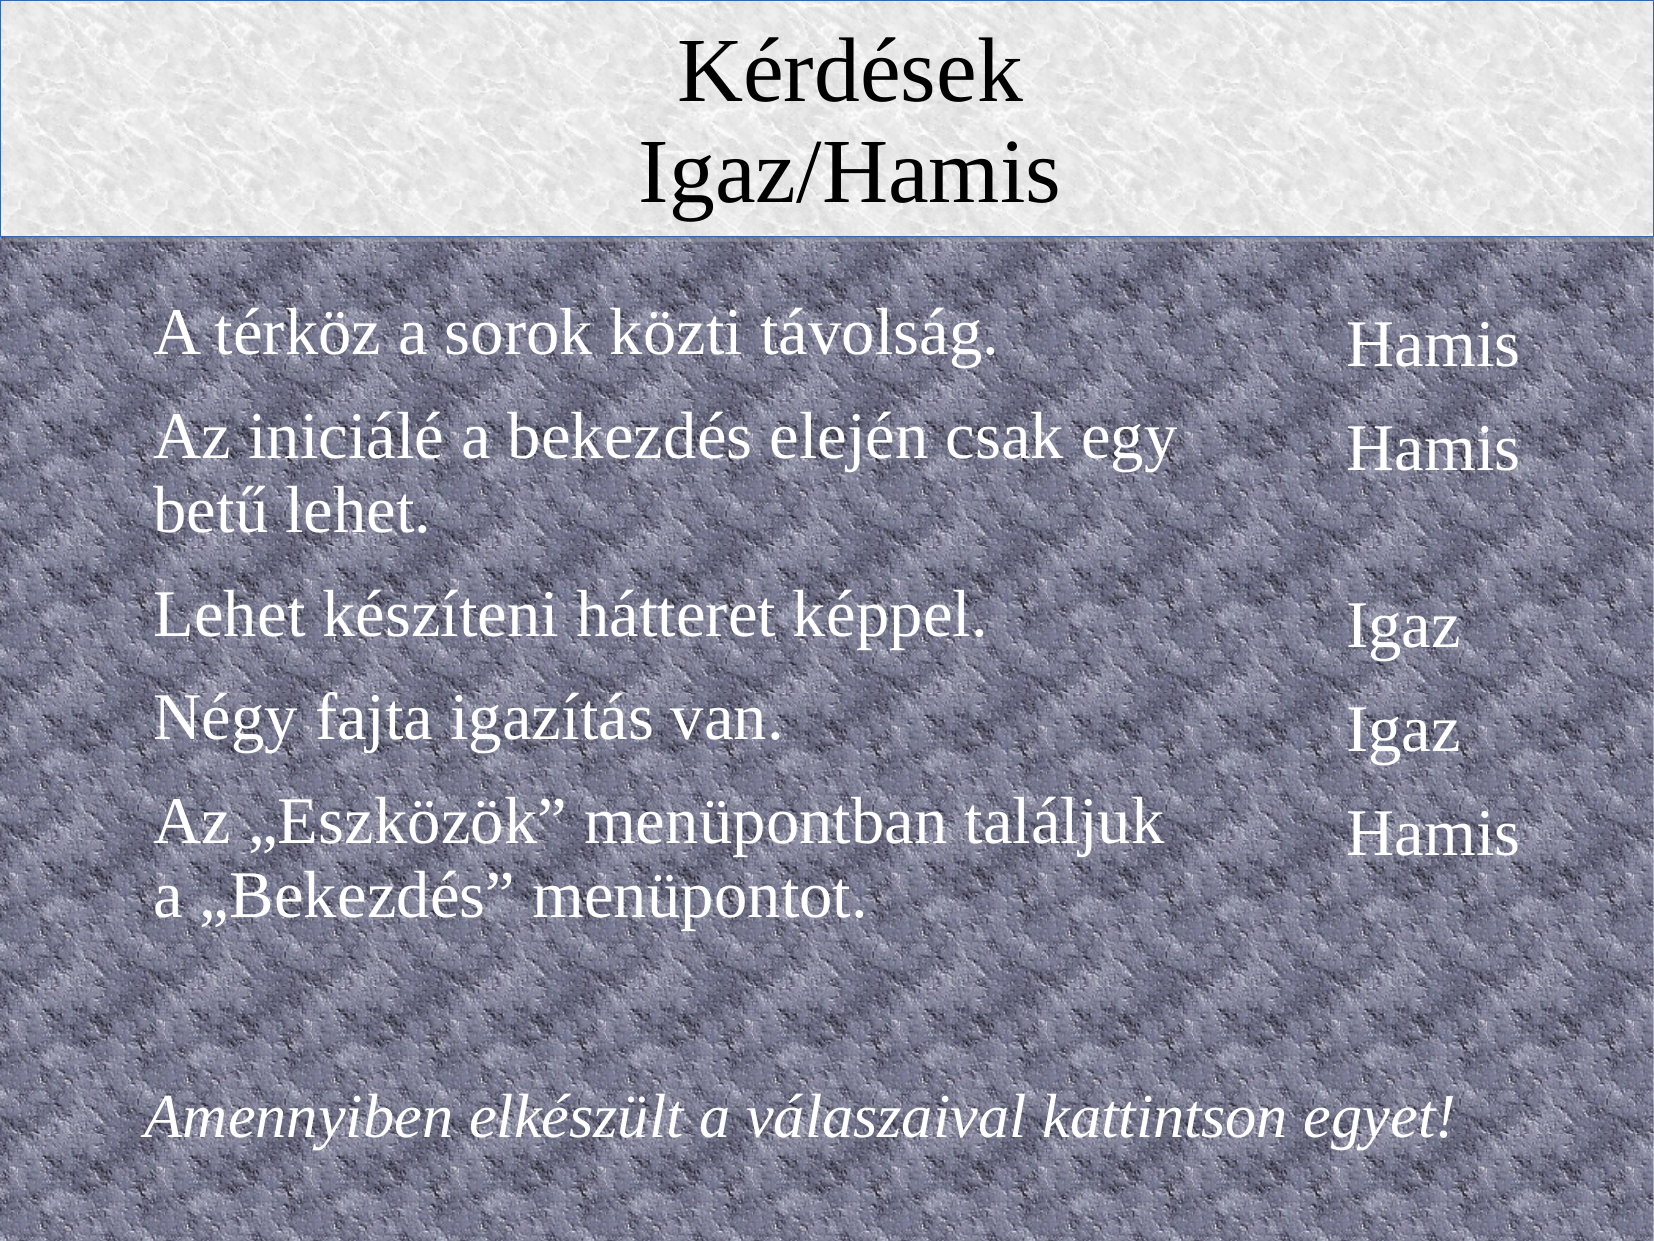

# Kérdések Igaz/Hamis
A térköz a sorok közti távolság.
Az iniciálé a bekezdés elején csak egy betű lehet.
Lehet készíteni hátteret képpel.
Négy fajta igazítás van.
Az „Eszközök” menüpontban találjuk a „Bekezdés” menüpontot.
Hamis
Hamis
Igaz
Igaz
Hamis
Amennyiben elkészült a válaszaival kattintson egyet!